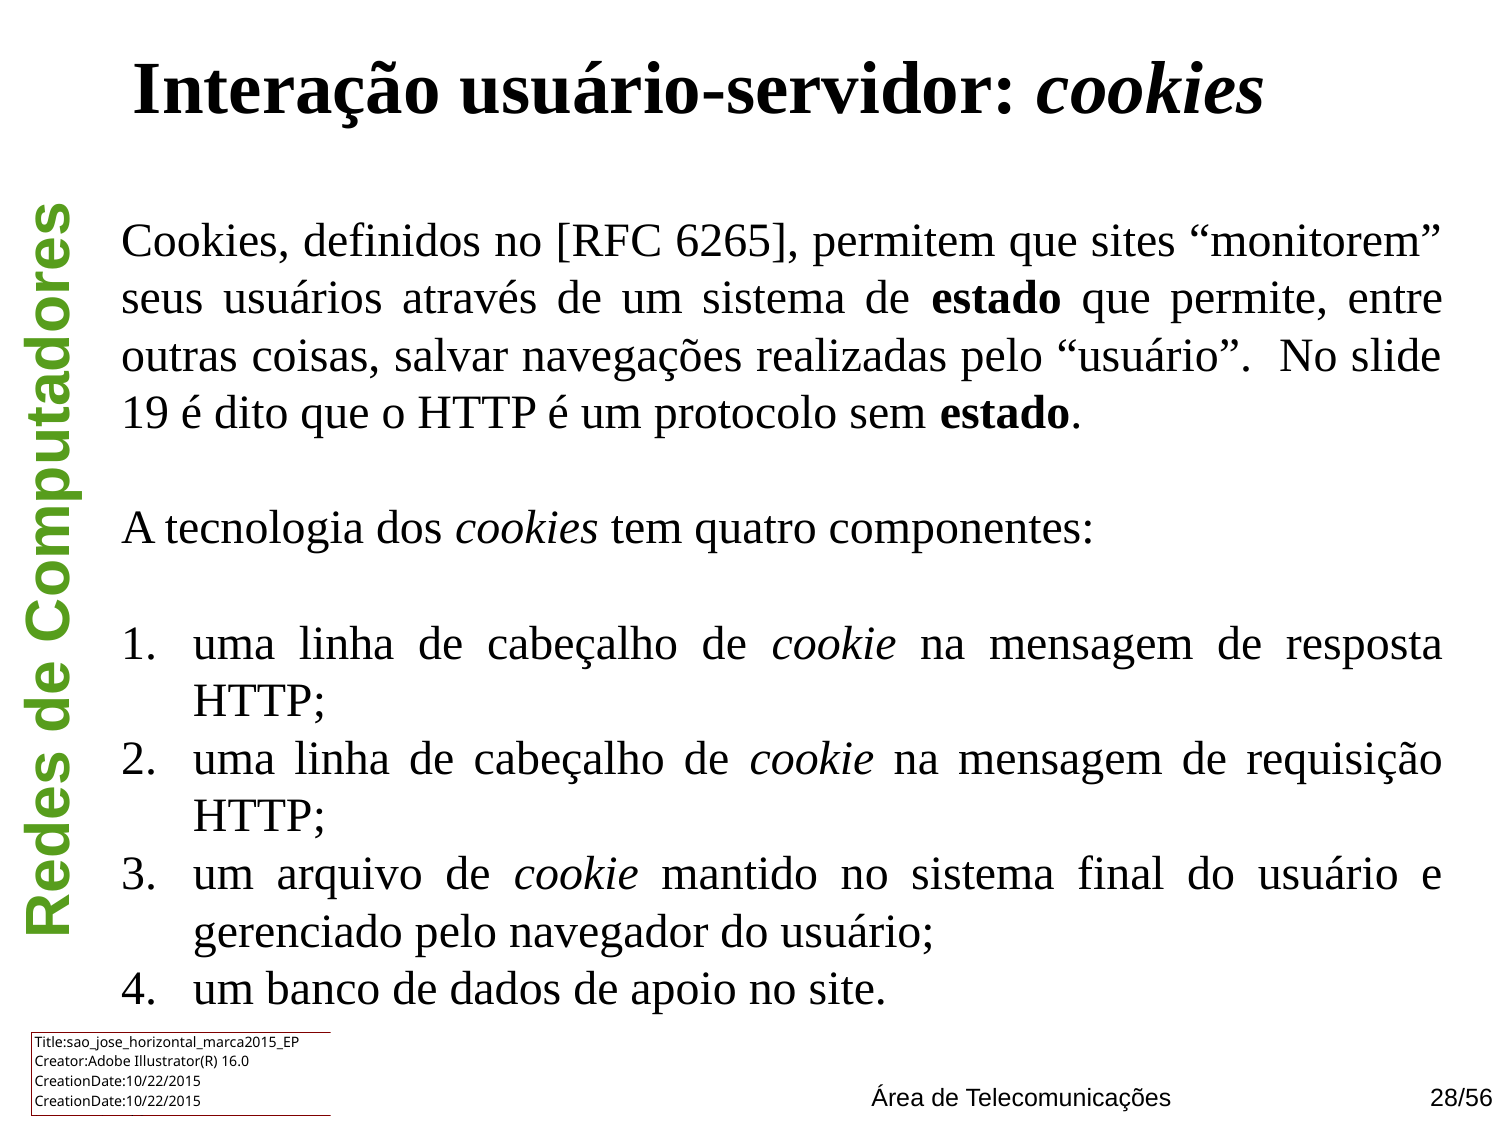

Interação usuário-servidor: cookies
Cookies, definidos no [RFC 6265], permitem que sites “monitorem” seus usuários através de um sistema de estado que permite, entre outras coisas, salvar navegações realizadas pelo “usuário”. No slide 19 é dito que o HTTP é um protocolo sem estado.
A tecnologia dos cookies tem quatro componentes:
uma linha de cabeçalho de cookie na mensagem de resposta HTTP;
uma linha de cabeçalho de cookie na mensagem de requisição HTTP;
um arquivo de cookie mantido no sistema final do usuário e gerenciado pelo navegador do usuário;
um banco de dados de apoio no site.